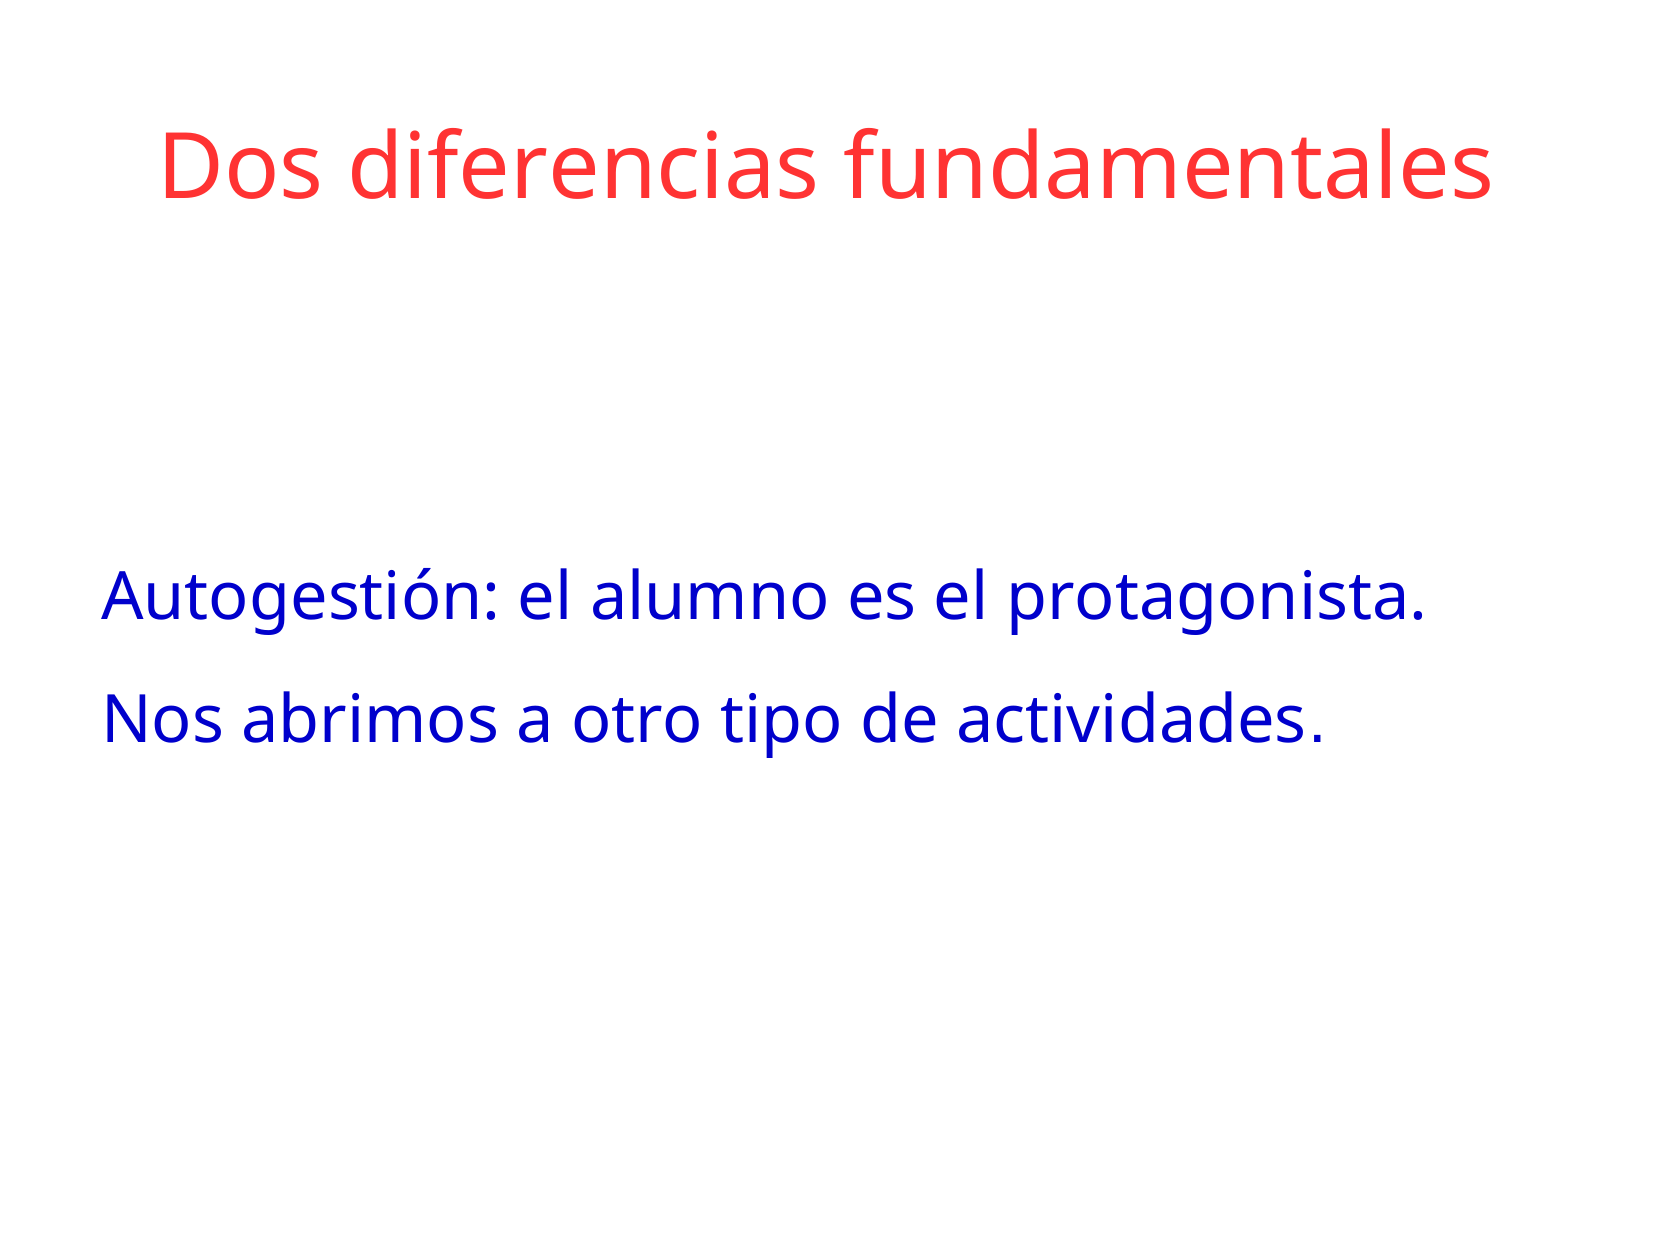

# Dos diferencias fundamentales
Autogestión: el alumno es el protagonista.
Nos abrimos a otro tipo de actividades.